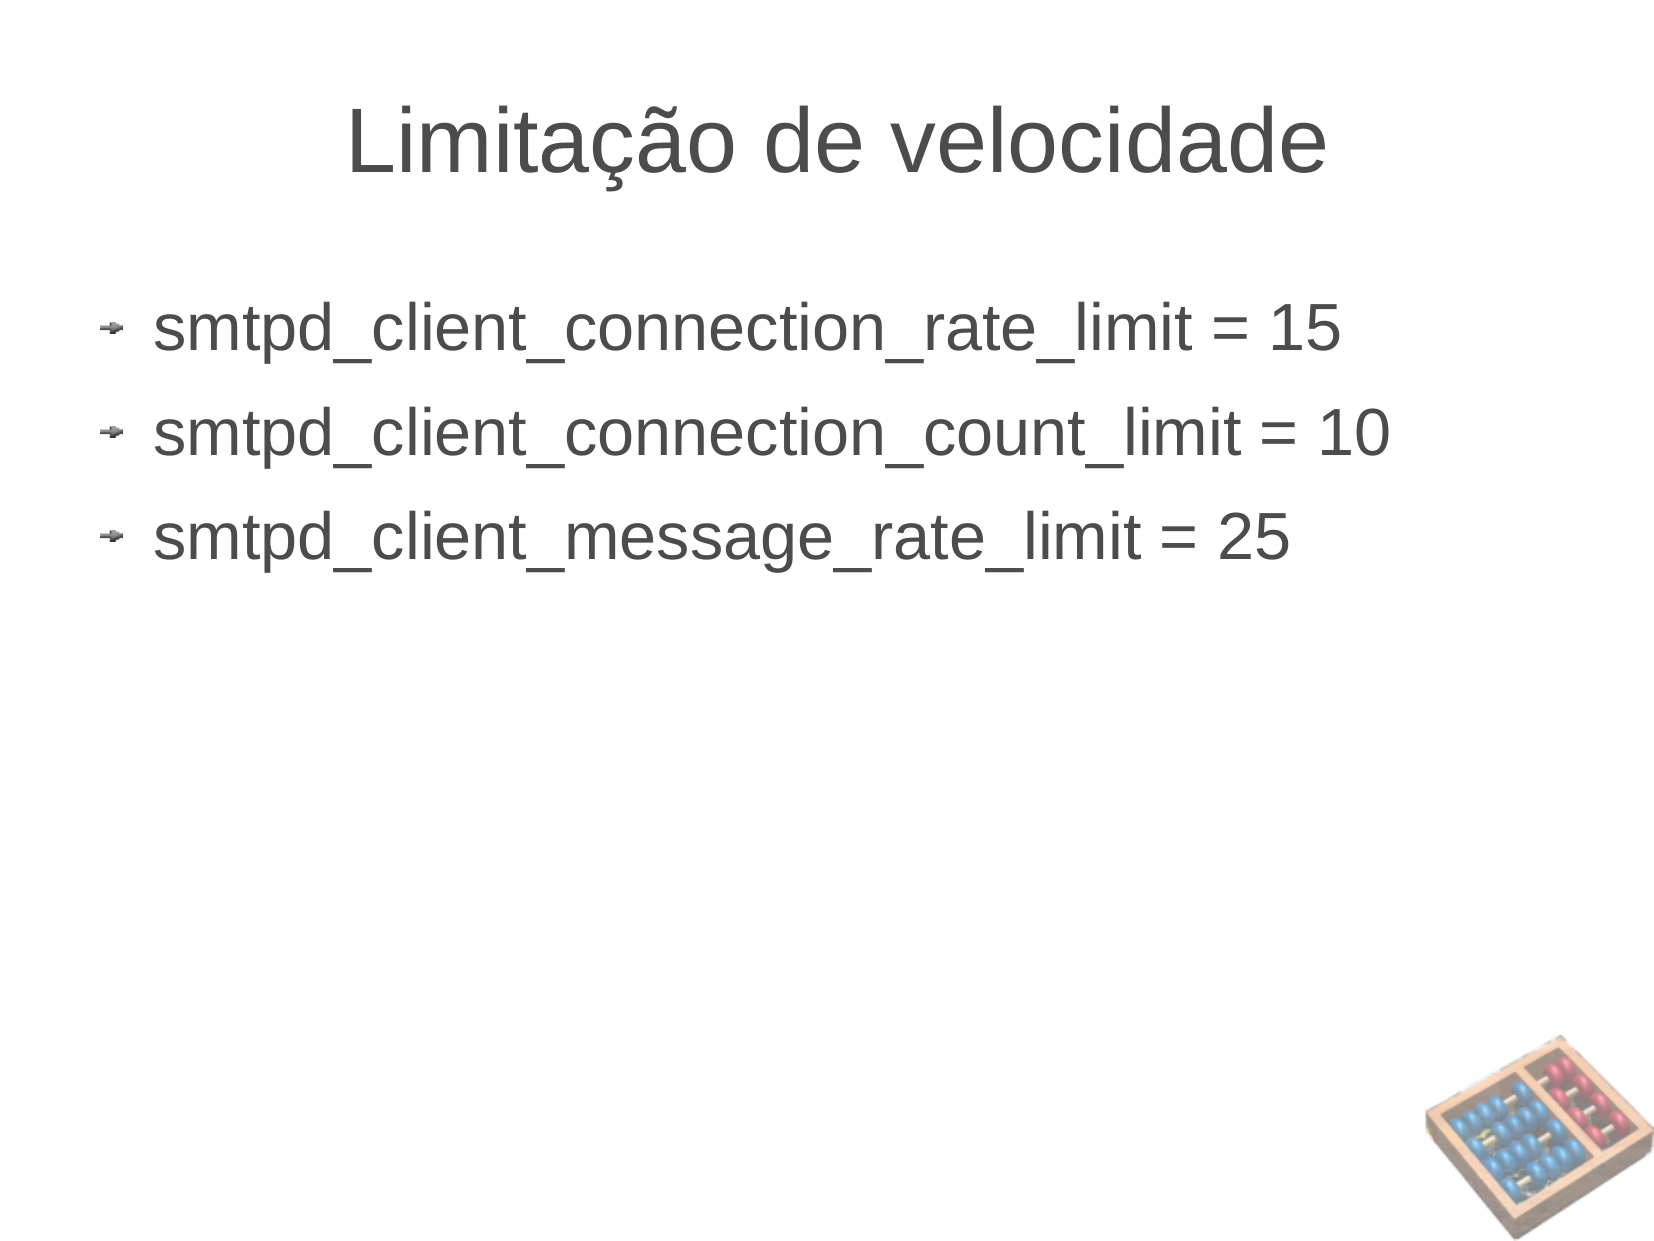

# Limitação de velocidade
smtpd_client_connection_rate_limit = 15
smtpd_client_connection_count_limit = 10
smtpd_client_message_rate_limit = 25